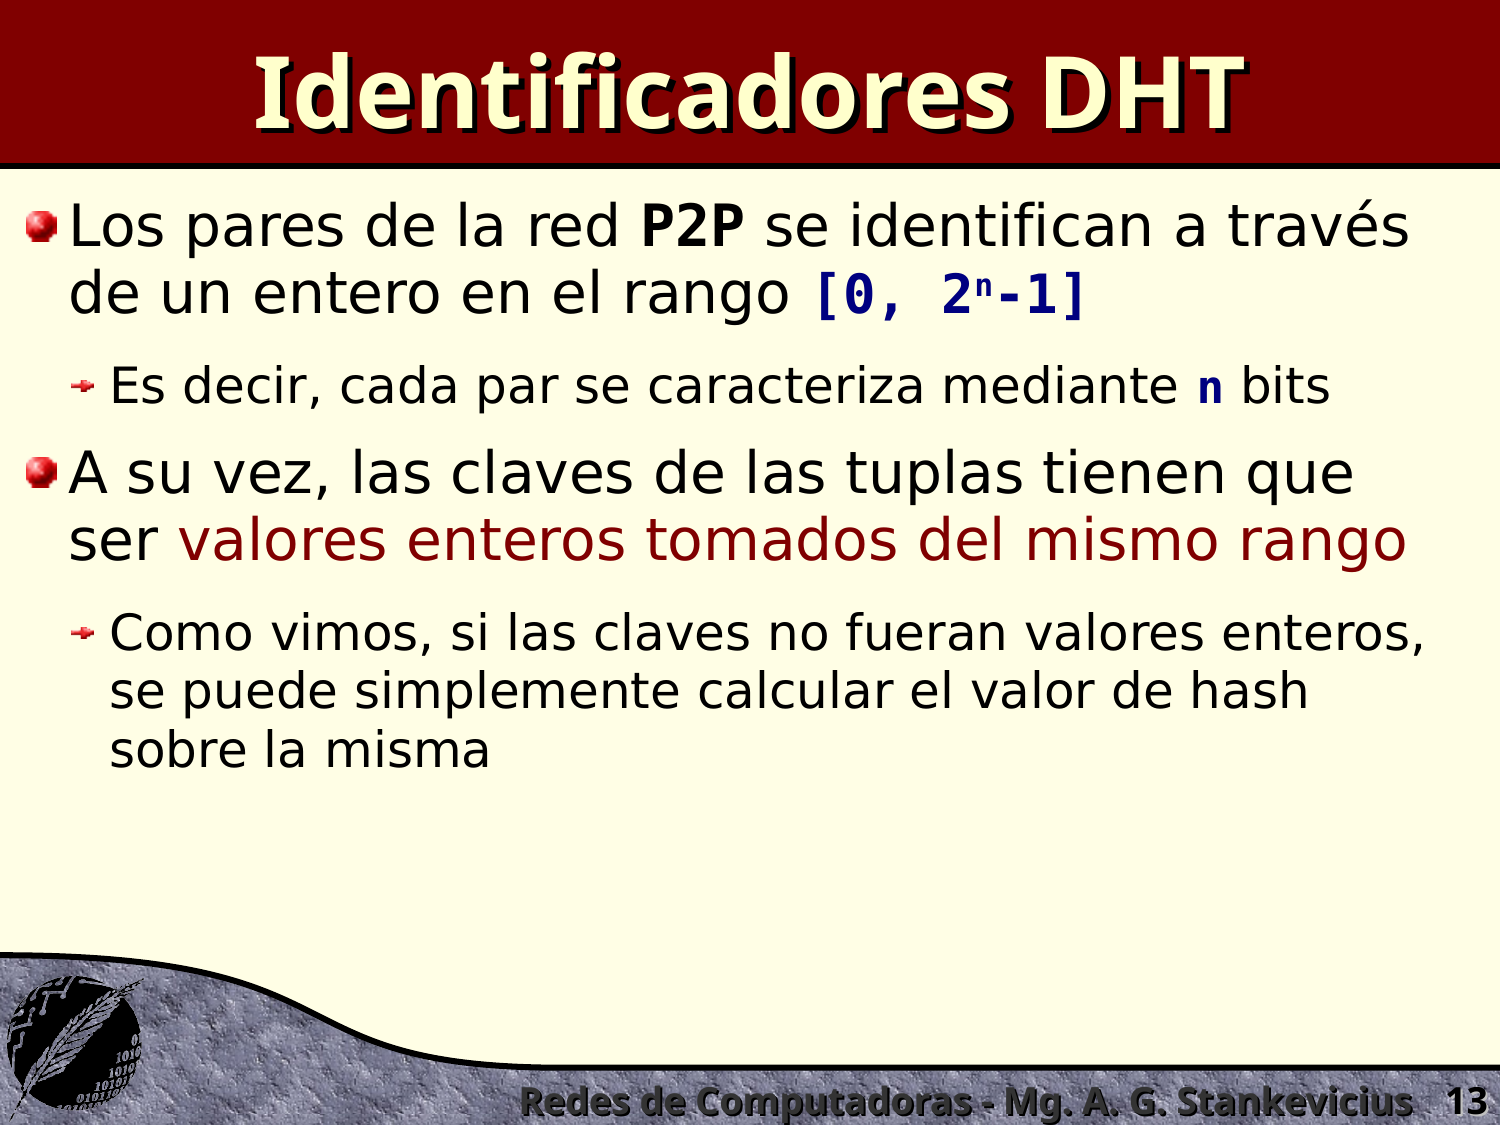

# Identificadores DHT
Los pares de la red P2P se identifican a través de un entero en el rango [0, 2n-1]
Es decir, cada par se caracteriza mediante n bits
A su vez, las claves de las tuplas tienen que
ser valores enteros tomados del mismo rango
Como vimos, si las claves no fueran valores enteros, se puede simplemente calcular el valor de hash
sobre la misma
13